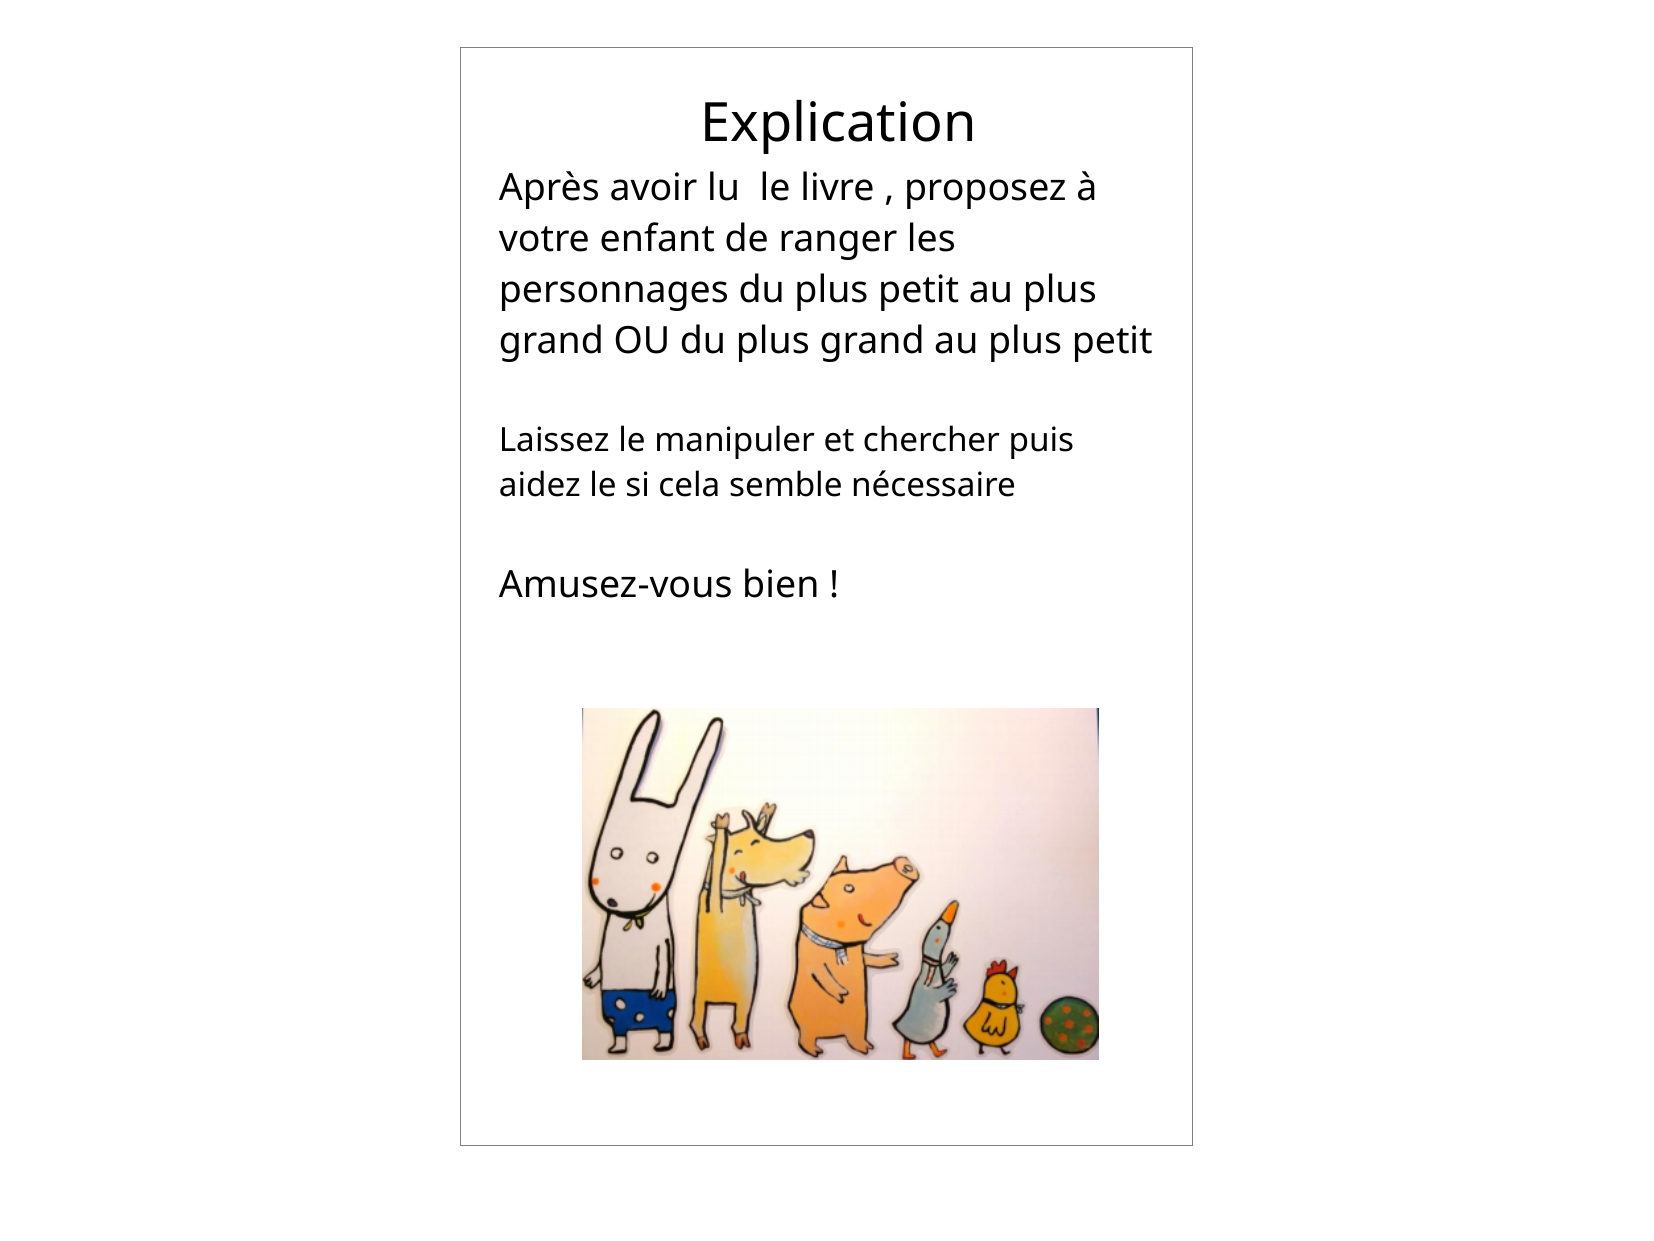

Explication
Après avoir lu le livre , proposez à votre enfant de ranger les personnages du plus petit au plus grand OU du plus grand au plus petit
Laissez le manipuler et chercher puis aidez le si cela semble nécessaire
Amusez-vous bien !